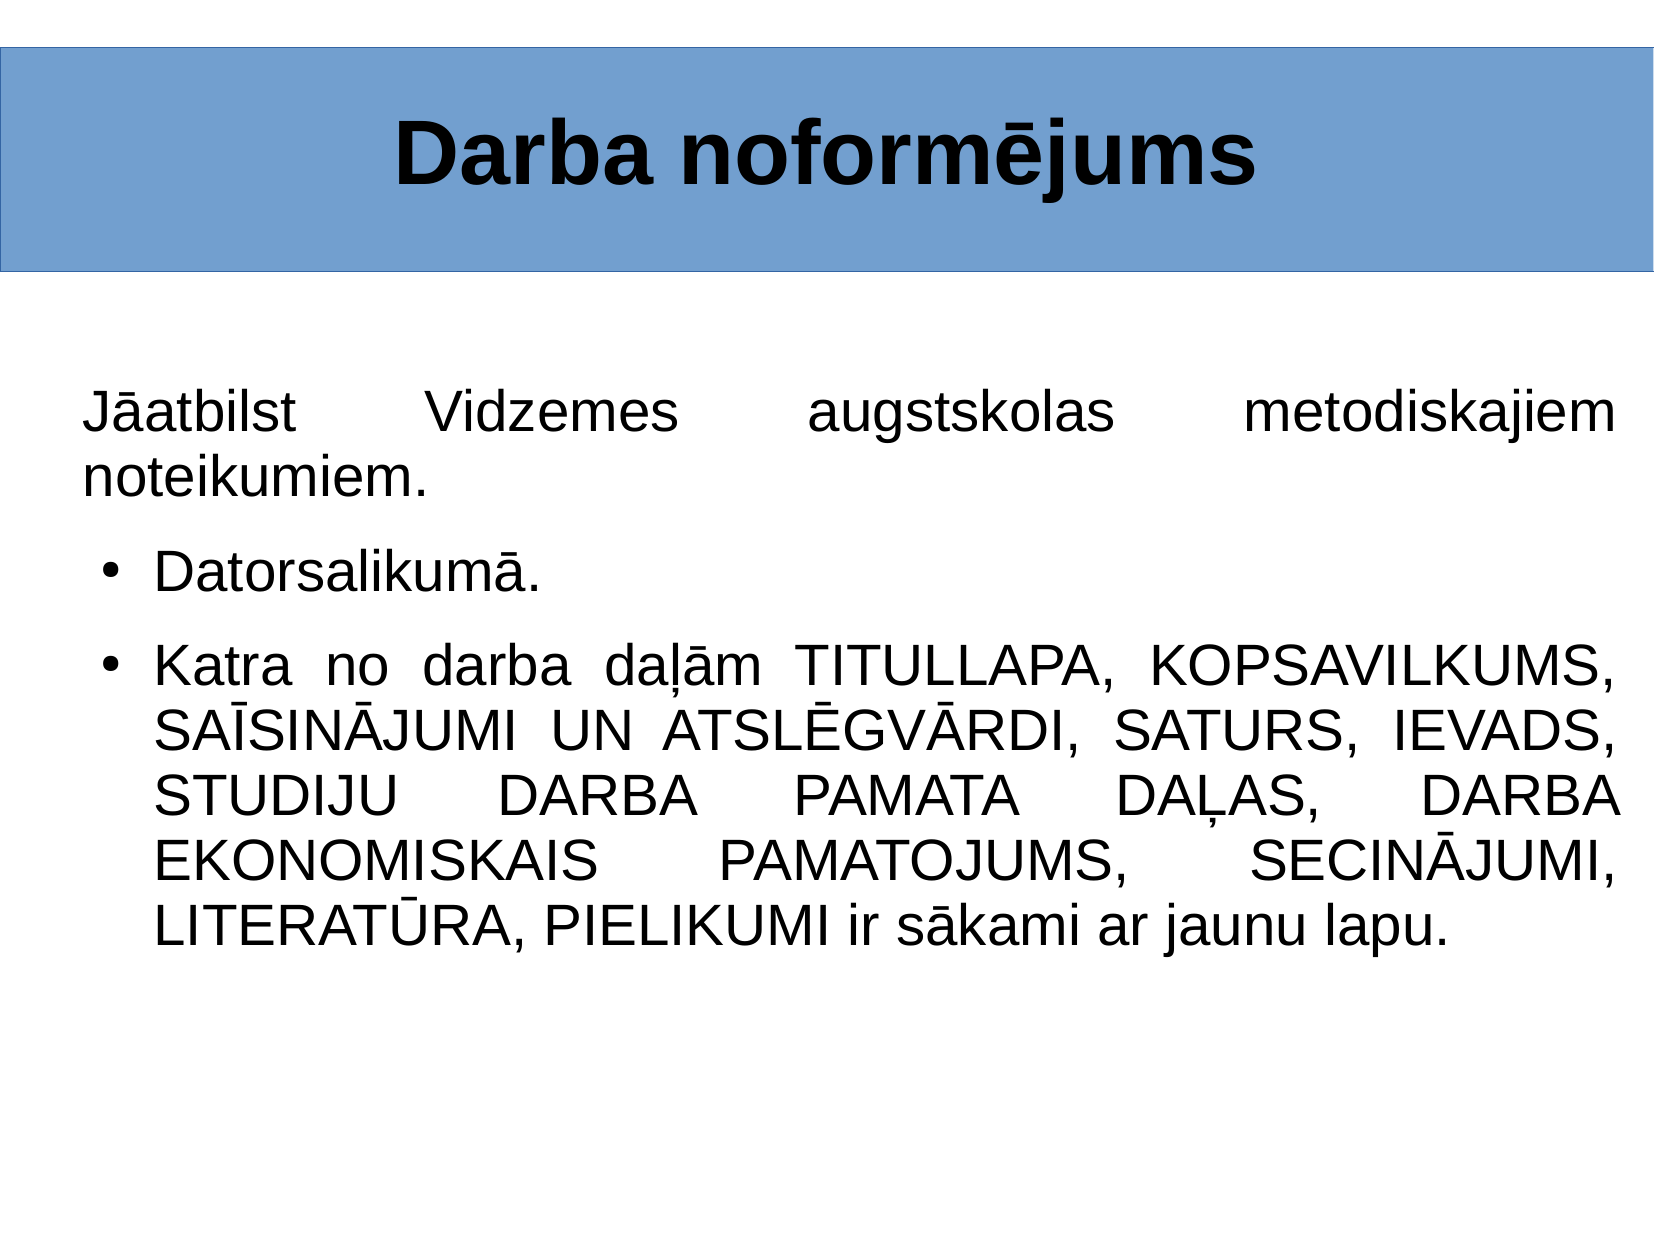

# Darba noformējums
Jāatbilst Vidzemes augstskolas metodiskajiem noteikumiem.
Datorsalikumā.
Katra no darba daļām TITULLAPA, KOPSAVILKUMS, SAĪSINĀJUMI UN ATSLĒGVĀRDI, SATURS, IEVADS, STUDIJU DARBA PAMATA DAĻAS, DARBA EKONOMISKAIS PAMATOJUMS, SECINĀJUMI, LITERATŪRA, PIELIKUMI ir sākami ar jaunu lapu.